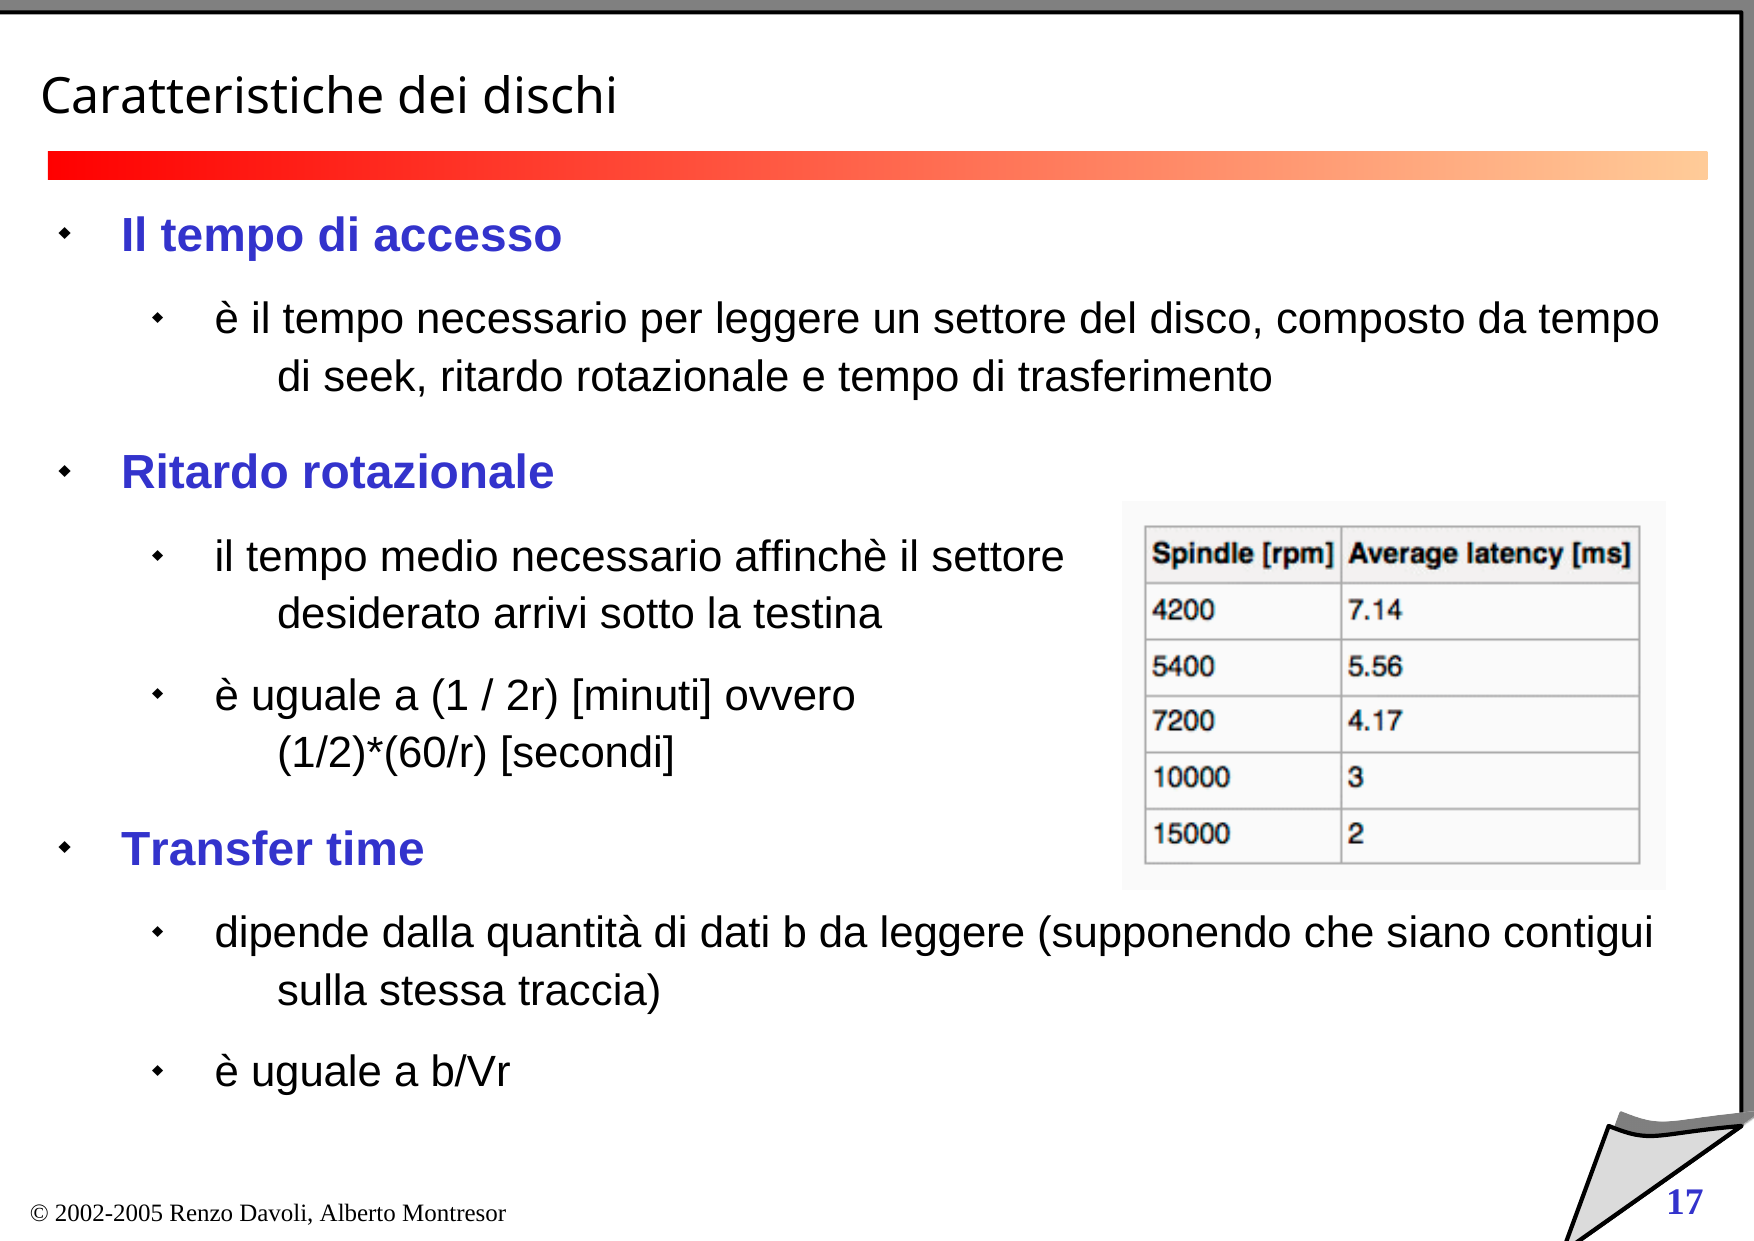

# Caratteristiche dei dischi
Il tempo di accesso
è il tempo necessario per leggere un settore del disco, composto da tempo di seek, ritardo rotazionale e tempo di trasferimento
Ritardo rotazionale
il tempo medio necessario affinchè il settore
desiderato arrivi sotto la testina
è uguale a (1 / 2r) [minuti] ovvero
(1/2)*(60/r) [secondi]
Transfer time
dipende dalla quantità di dati b da leggere (supponendo che siano contigui sulla stessa traccia)
è uguale a b/Vr